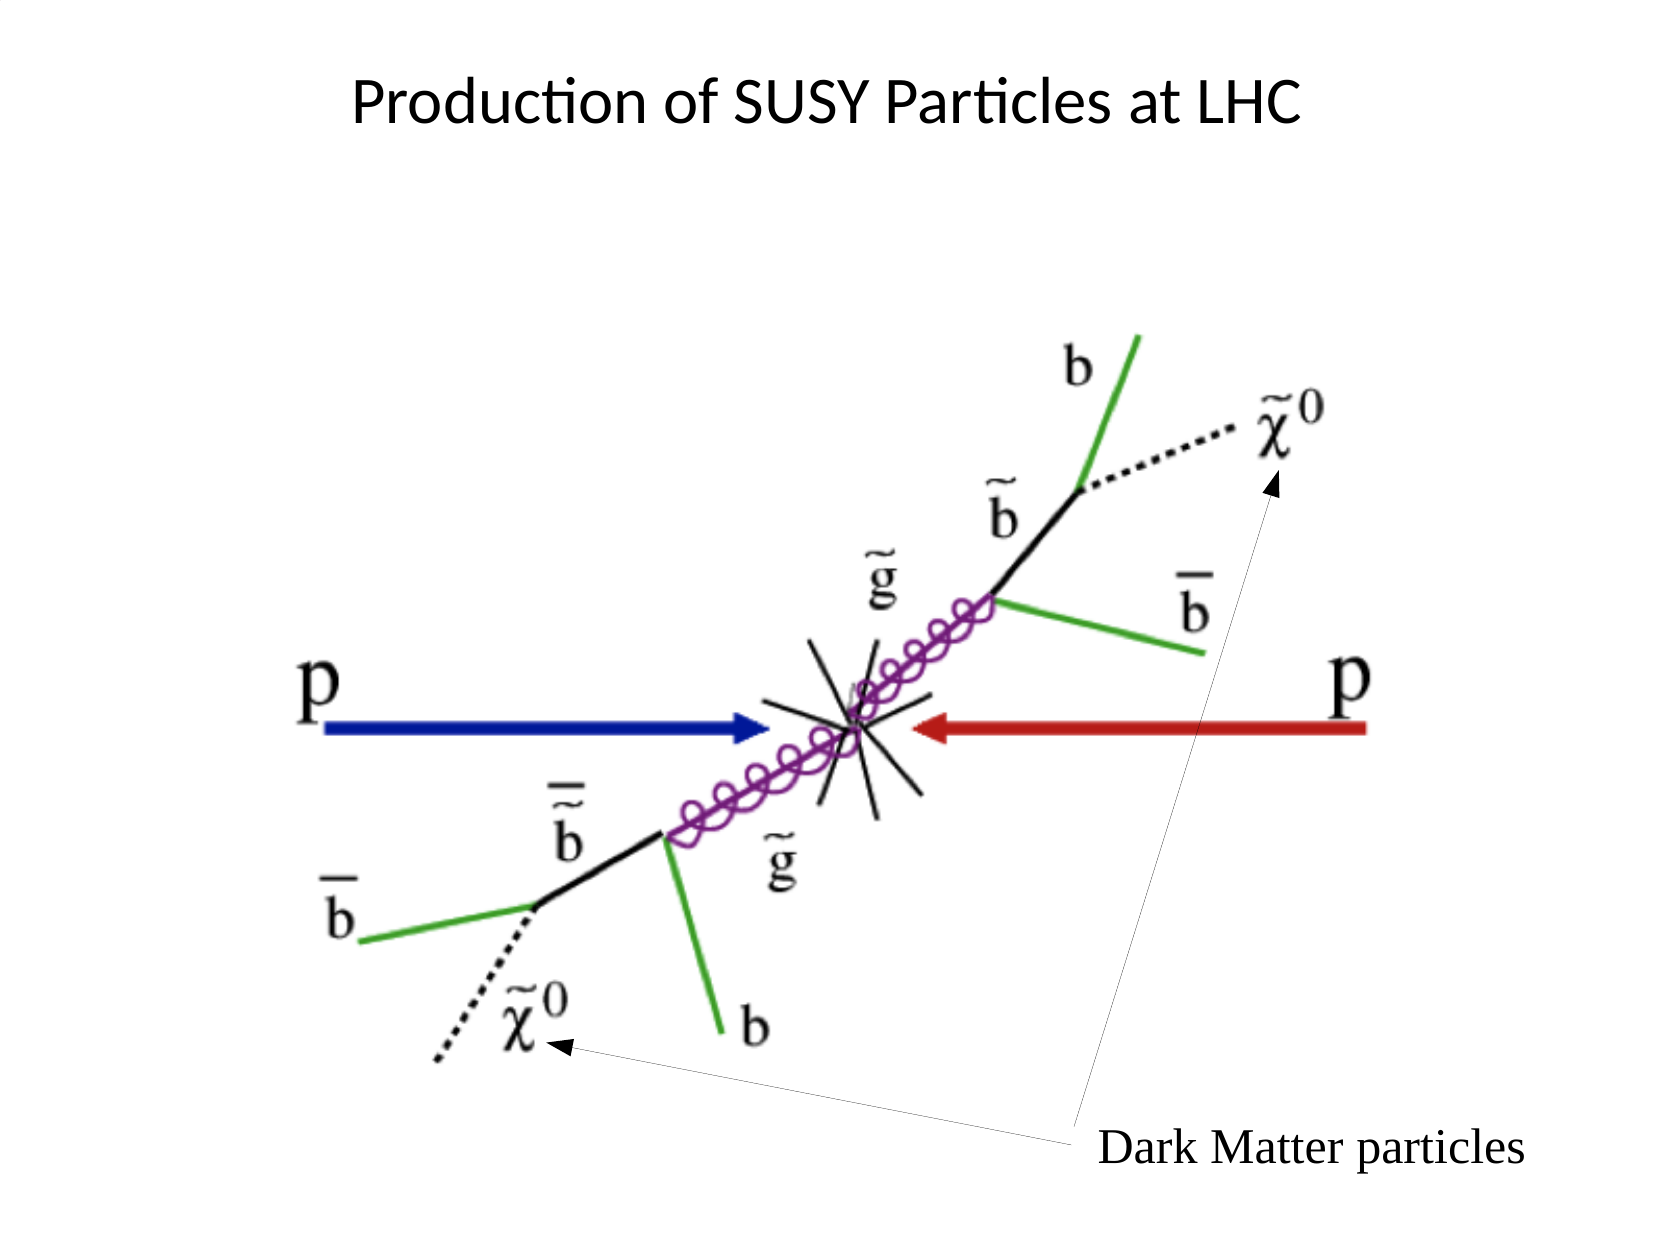

# Production of SUSY Particles at LHC
Dark Matter particles